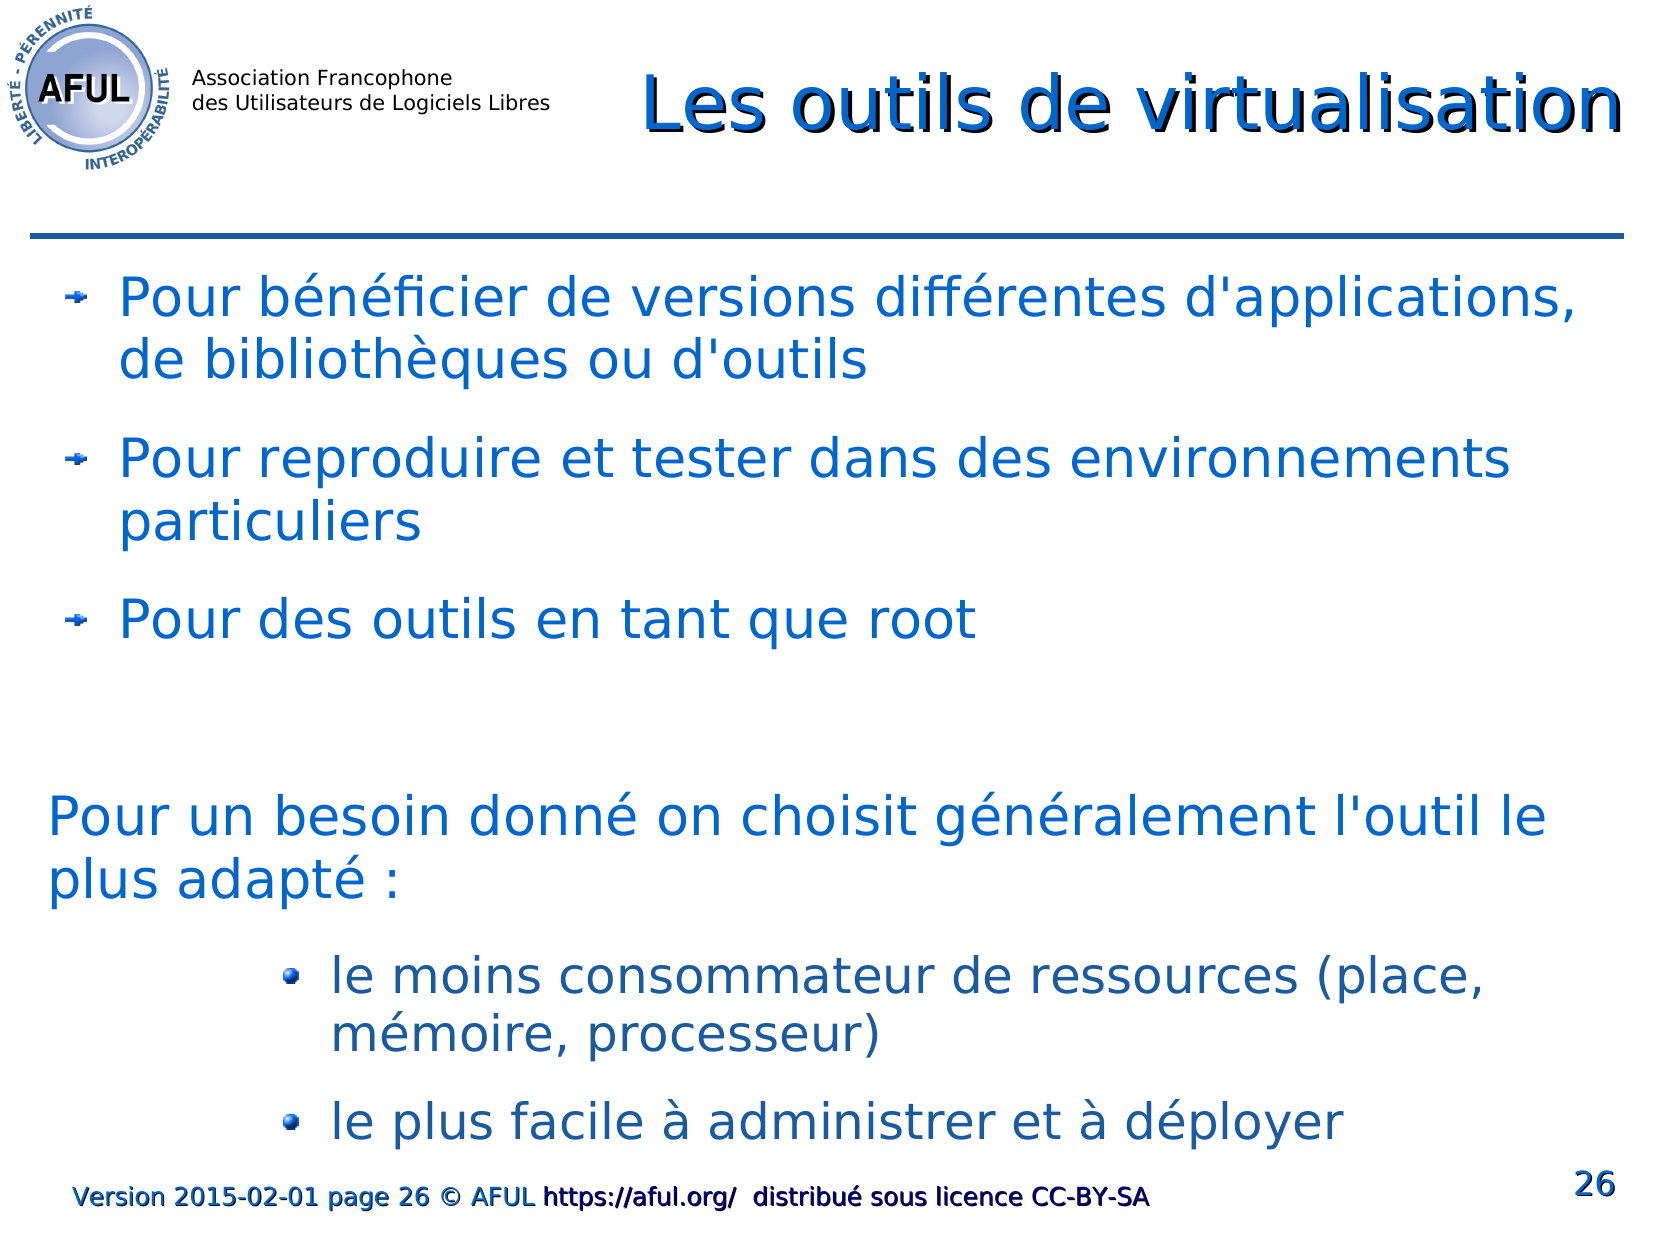

# Les outils de virtualisation
Pour bénéficier de versions différentes d'applications, de bibliothèques ou d'outils
Pour reproduire et tester dans des environnements particuliers
Pour des outils en tant que root
Pour un besoin donné on choisit généralement l'outil le plus adapté :
le moins consommateur de ressources (place, mémoire, processeur)
le plus facile à administrer et à déployer